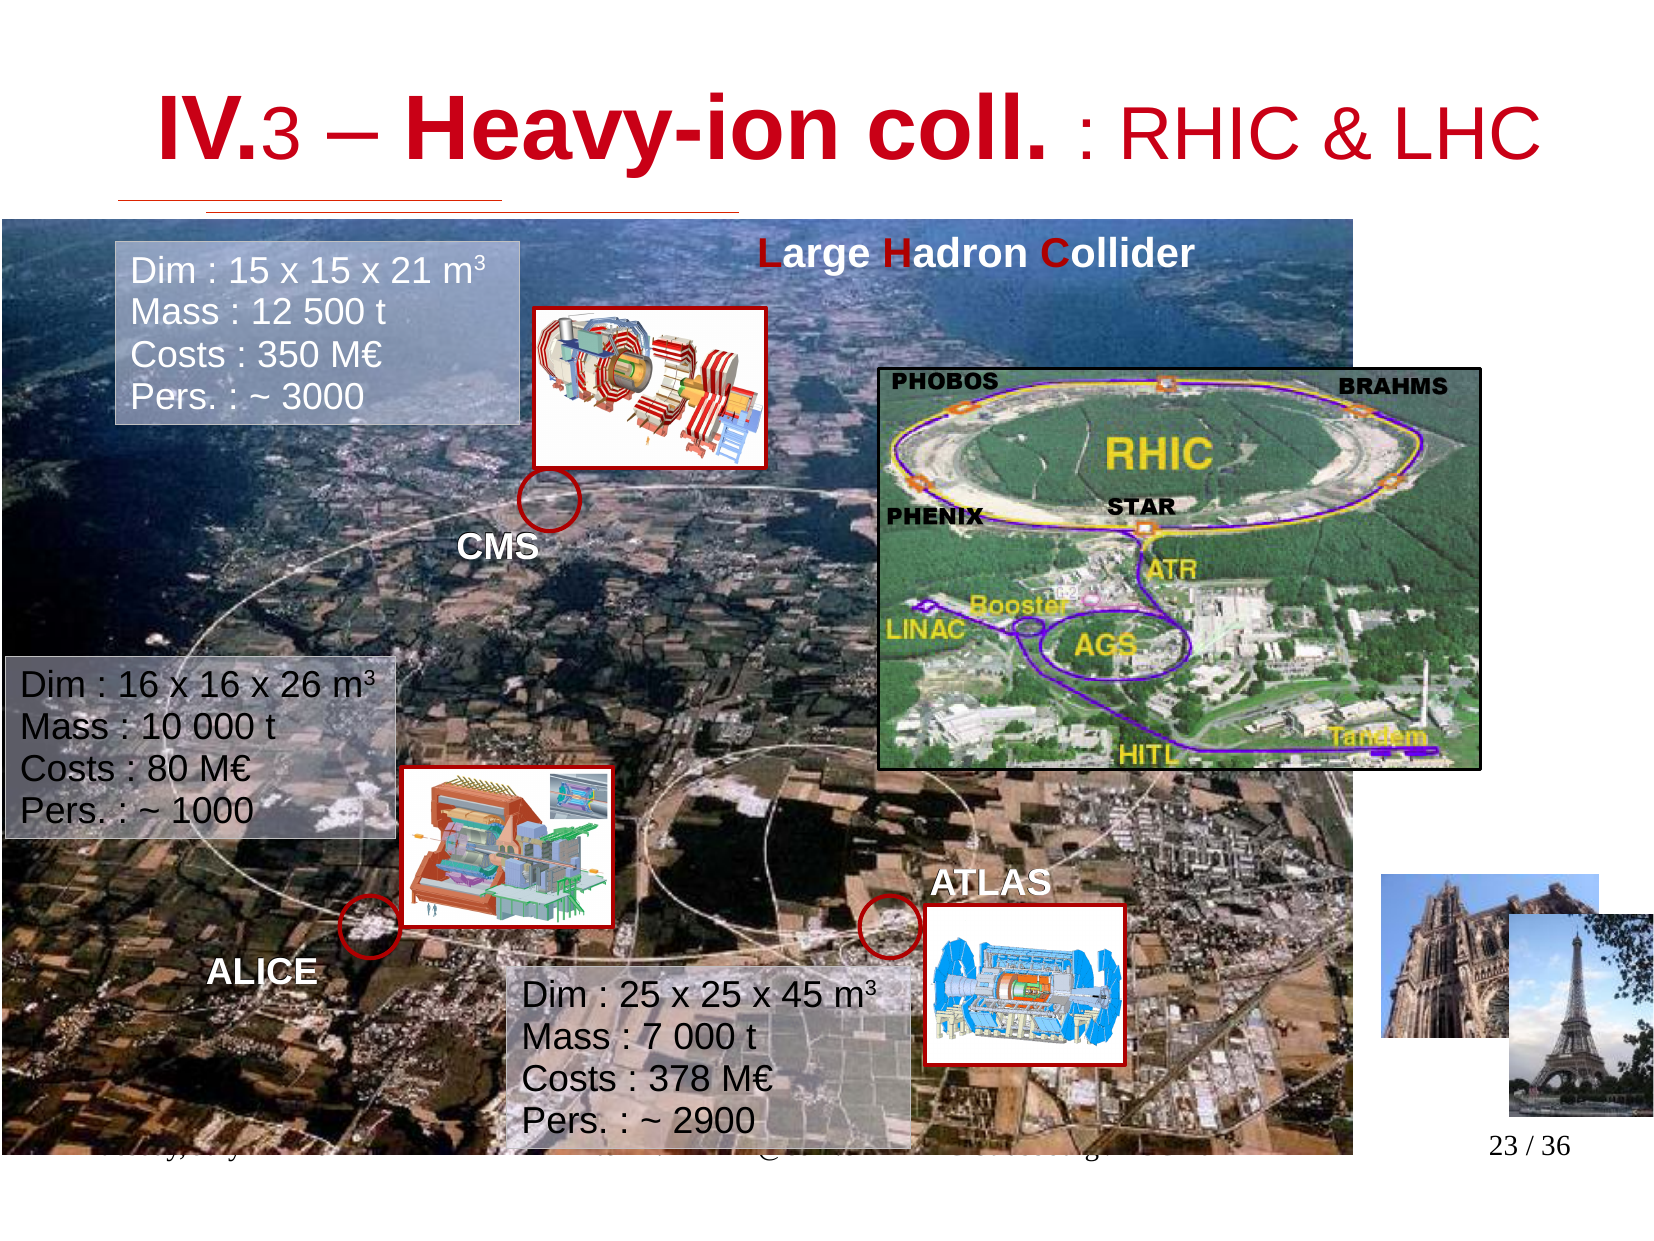

# IV.3 – Heavy-ion coll. : RHIC & LHC
CMS
LHCb
ATLAS
ALICE
Large Hadron Collider
Dim : 15 x 15 x 21 m3
Mass : 12 500 t
Costs : 350 M€
Pers. : ~ 3000
Expo LHC Strasbourg
LHCb p/23
ATLAS p/26
CMS p/27
ALICE p.29
Dim : 10 x 13 x 21 m3
Masse : 5 600 t
Coûts : 53 M€
Pers. : ~ 650
Guide LHC CERN
Expériences àp p.38
Dim : 16 x 16 x 26 m3
Mass : 10 000 t
Costs : 80 M€
Pers. : ~ 1000
http://lhcb-public.web.cern.ch/lhcb-public/
http://atlas.ch/
http://aliceinfo.cern.ch/Public/Welcome.html
http://cms.cern.ch/
Tour Eiffel
= 324 m,
10 100 t
Dim : 25 x 25 x 45 m3
Mass : 7 000 t
Costs : 378 M€
Pers. : ~ 2900
Antonin Maire - IPHC Strasbourg / AliceWeek Apr. 08
23